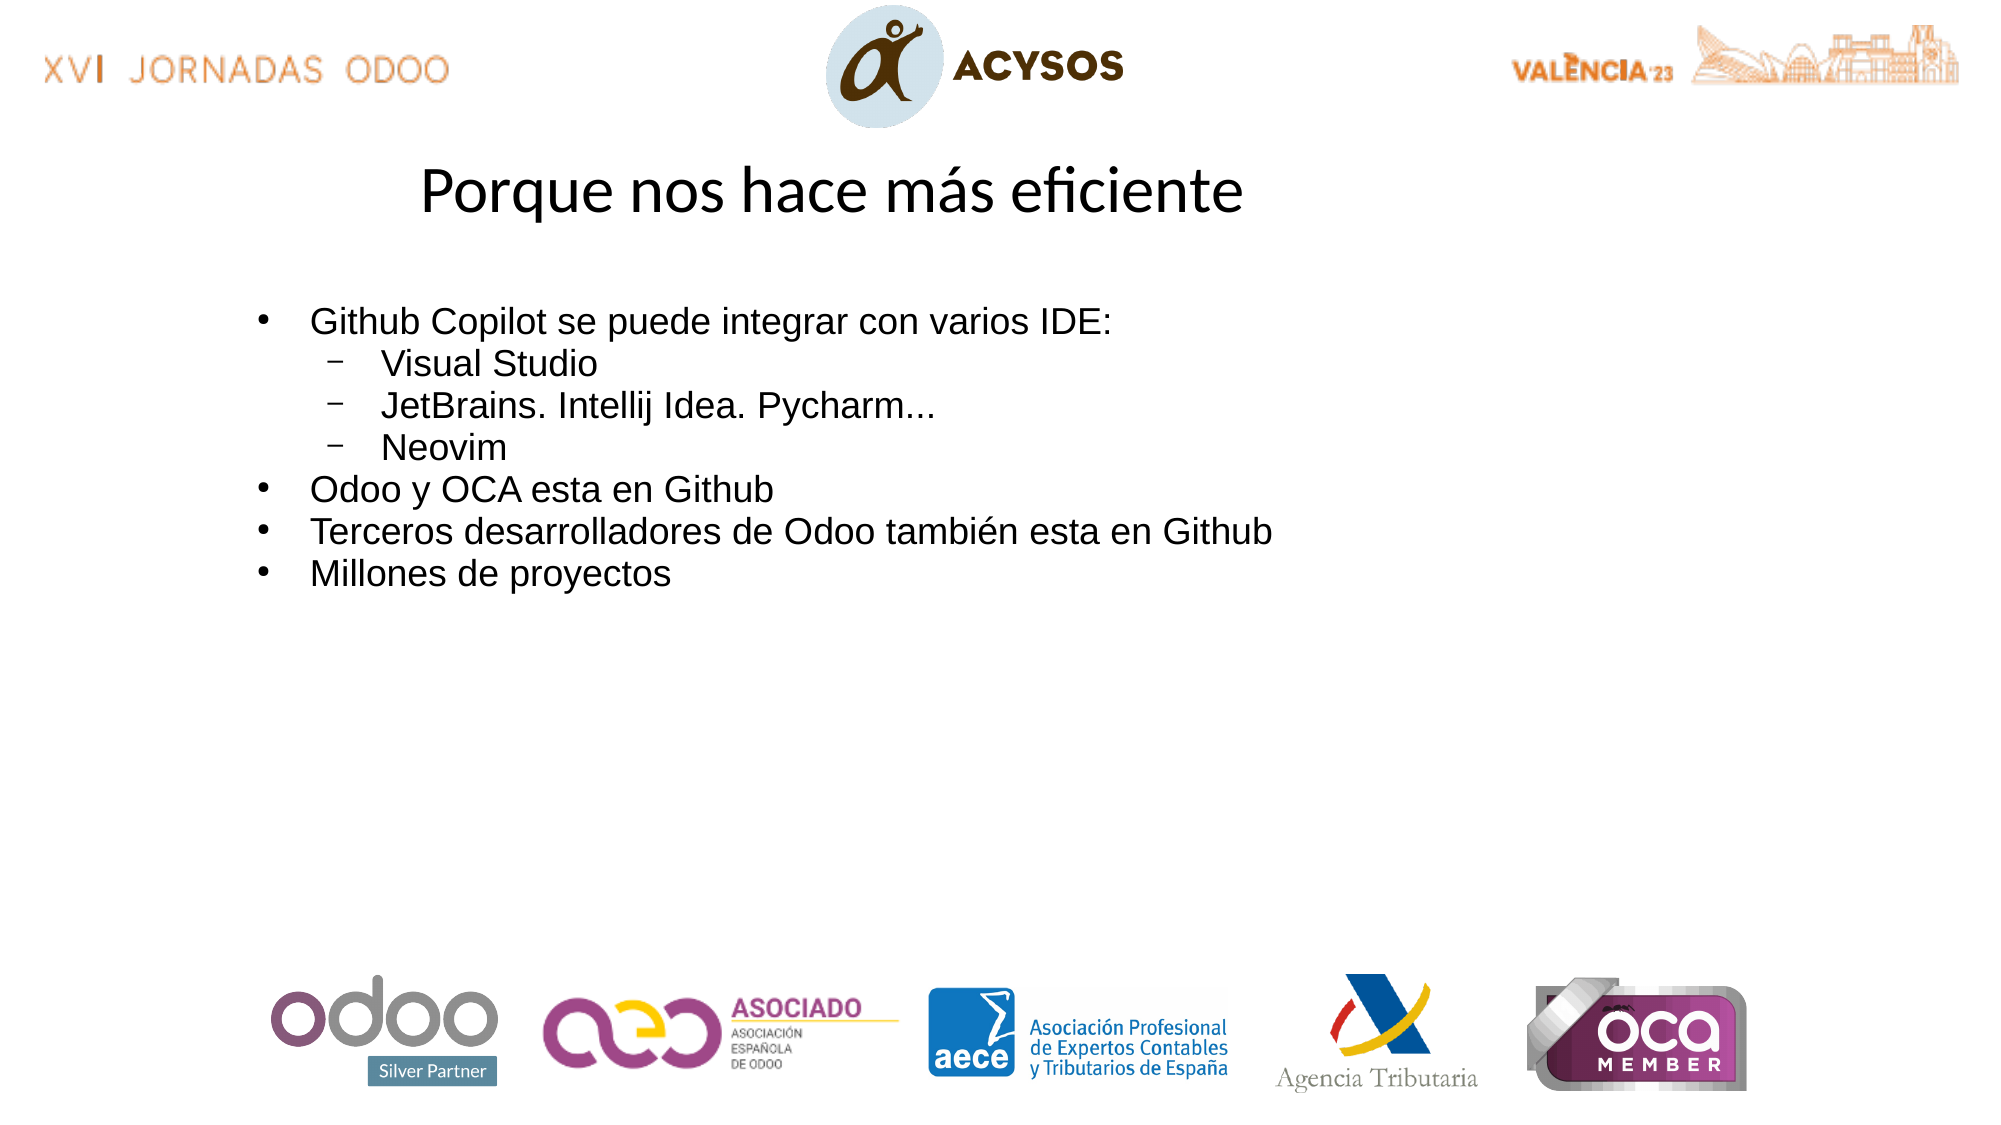

# Porque nos hace más eficiente
Github Copilot se puede integrar con varios IDE:
Visual Studio
JetBrains. Intellij Idea. Pycharm...
Neovim
Odoo y OCA esta en Github
Terceros desarrolladores de Odoo también esta en Github
Millones de proyectos